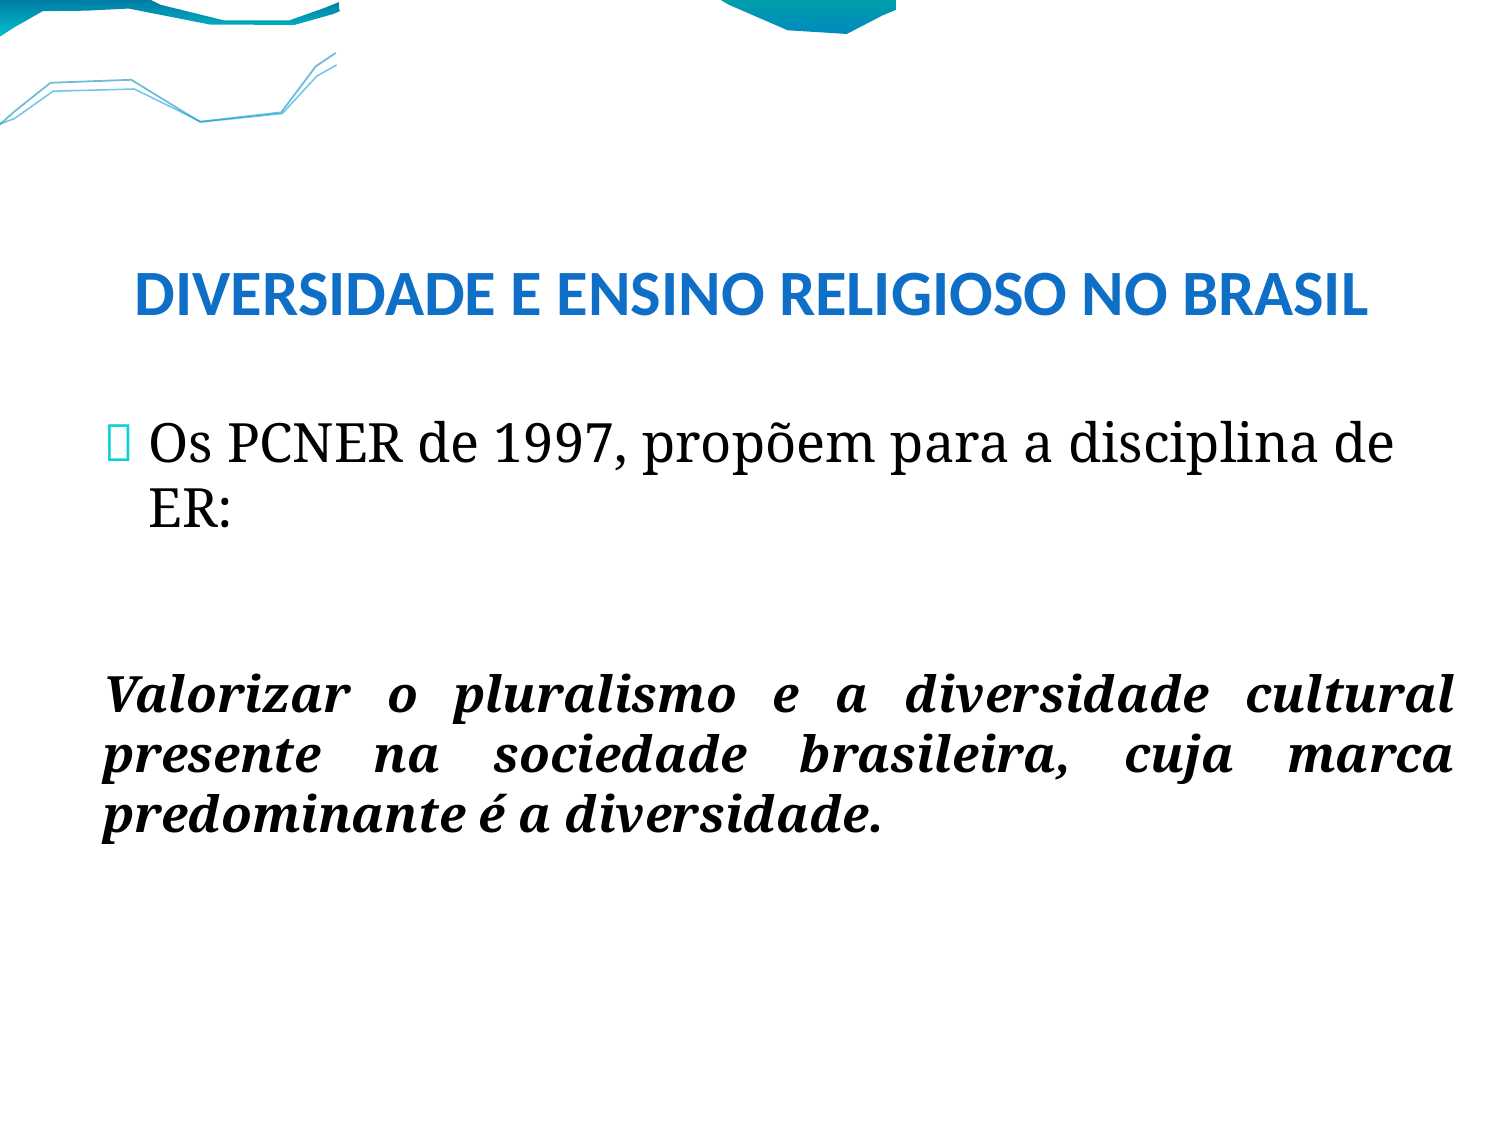

# DIVERSIDADE E ENSINO RELIGIOSO NO BRASIL
Os PCNER de 1997, propõem para a disciplina de ER:
Valorizar o pluralismo e a diversidade cultural presente na sociedade brasileira, cuja marca predominante é a diversidade.